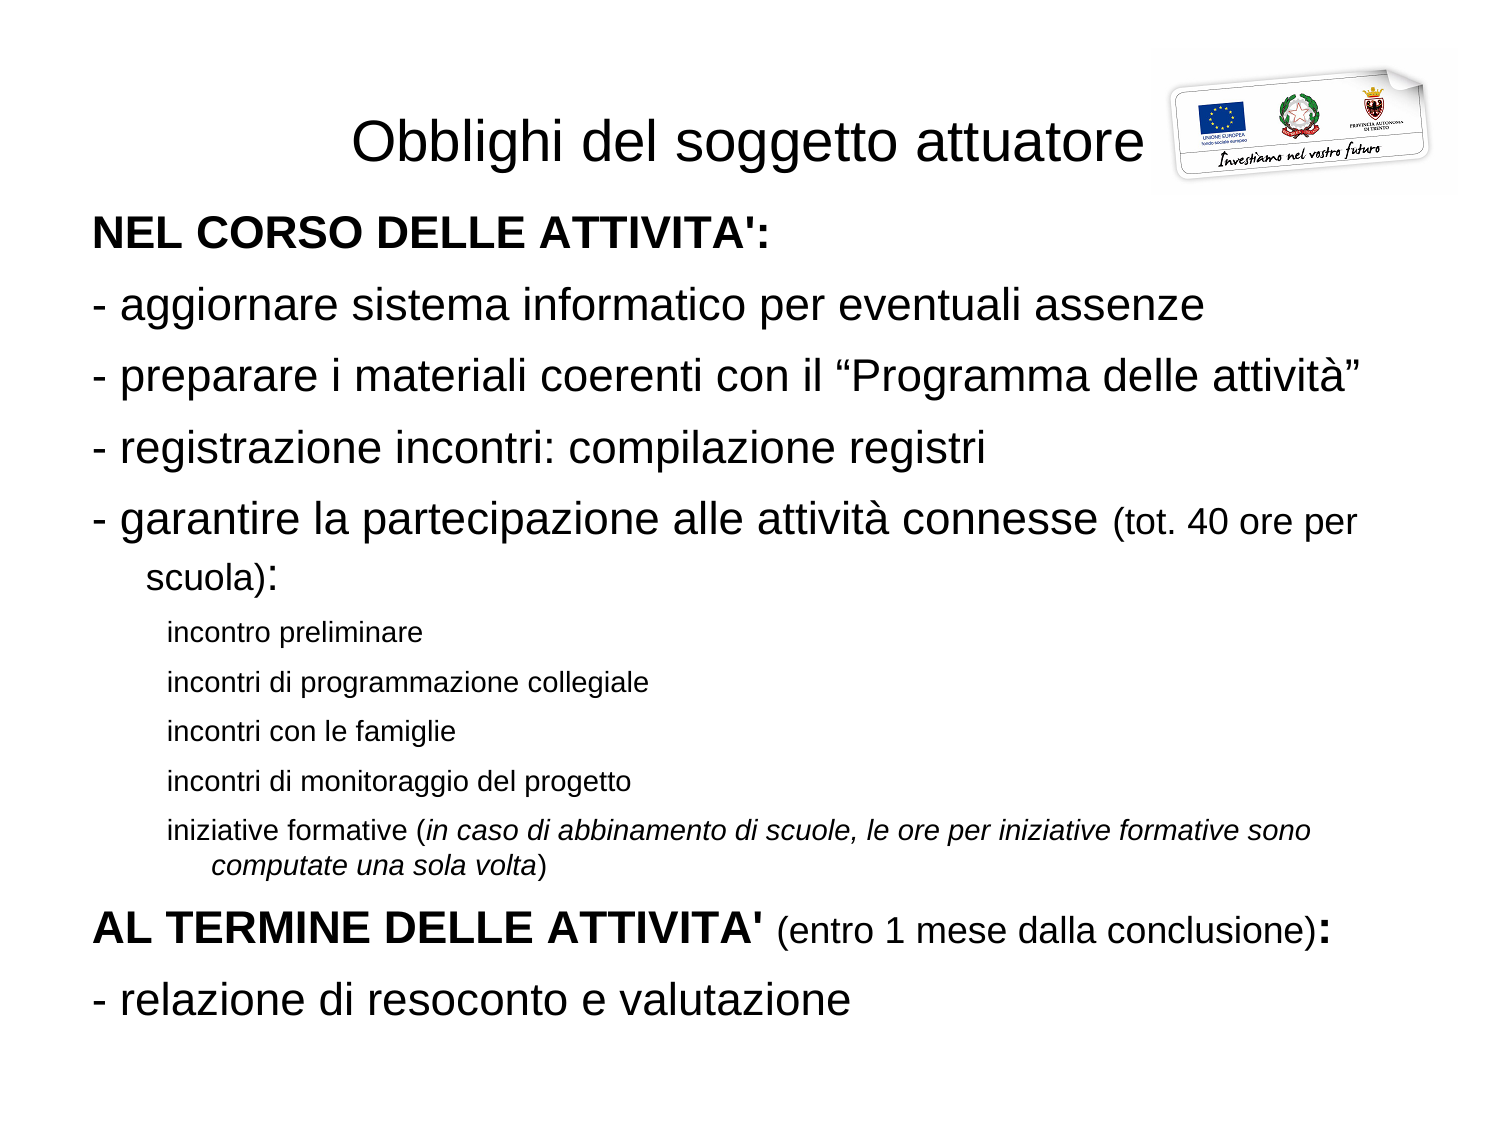

# Obblighi del soggetto attuatore
NEL CORSO DELLE ATTIVITA':
- aggiornare sistema informatico per eventuali assenze
- preparare i materiali coerenti con il “Programma delle attività”
- registrazione incontri: compilazione registri
- garantire la partecipazione alle attività connesse (tot. 40 ore per scuola):
incontro preliminare
incontri di programmazione collegiale
incontri con le famiglie
incontri di monitoraggio del progetto
iniziative formative (in caso di abbinamento di scuole, le ore per iniziative formative sono computate una sola volta)
AL TERMINE DELLE ATTIVITA' (entro 1 mese dalla conclusione):
- relazione di resoconto e valutazione